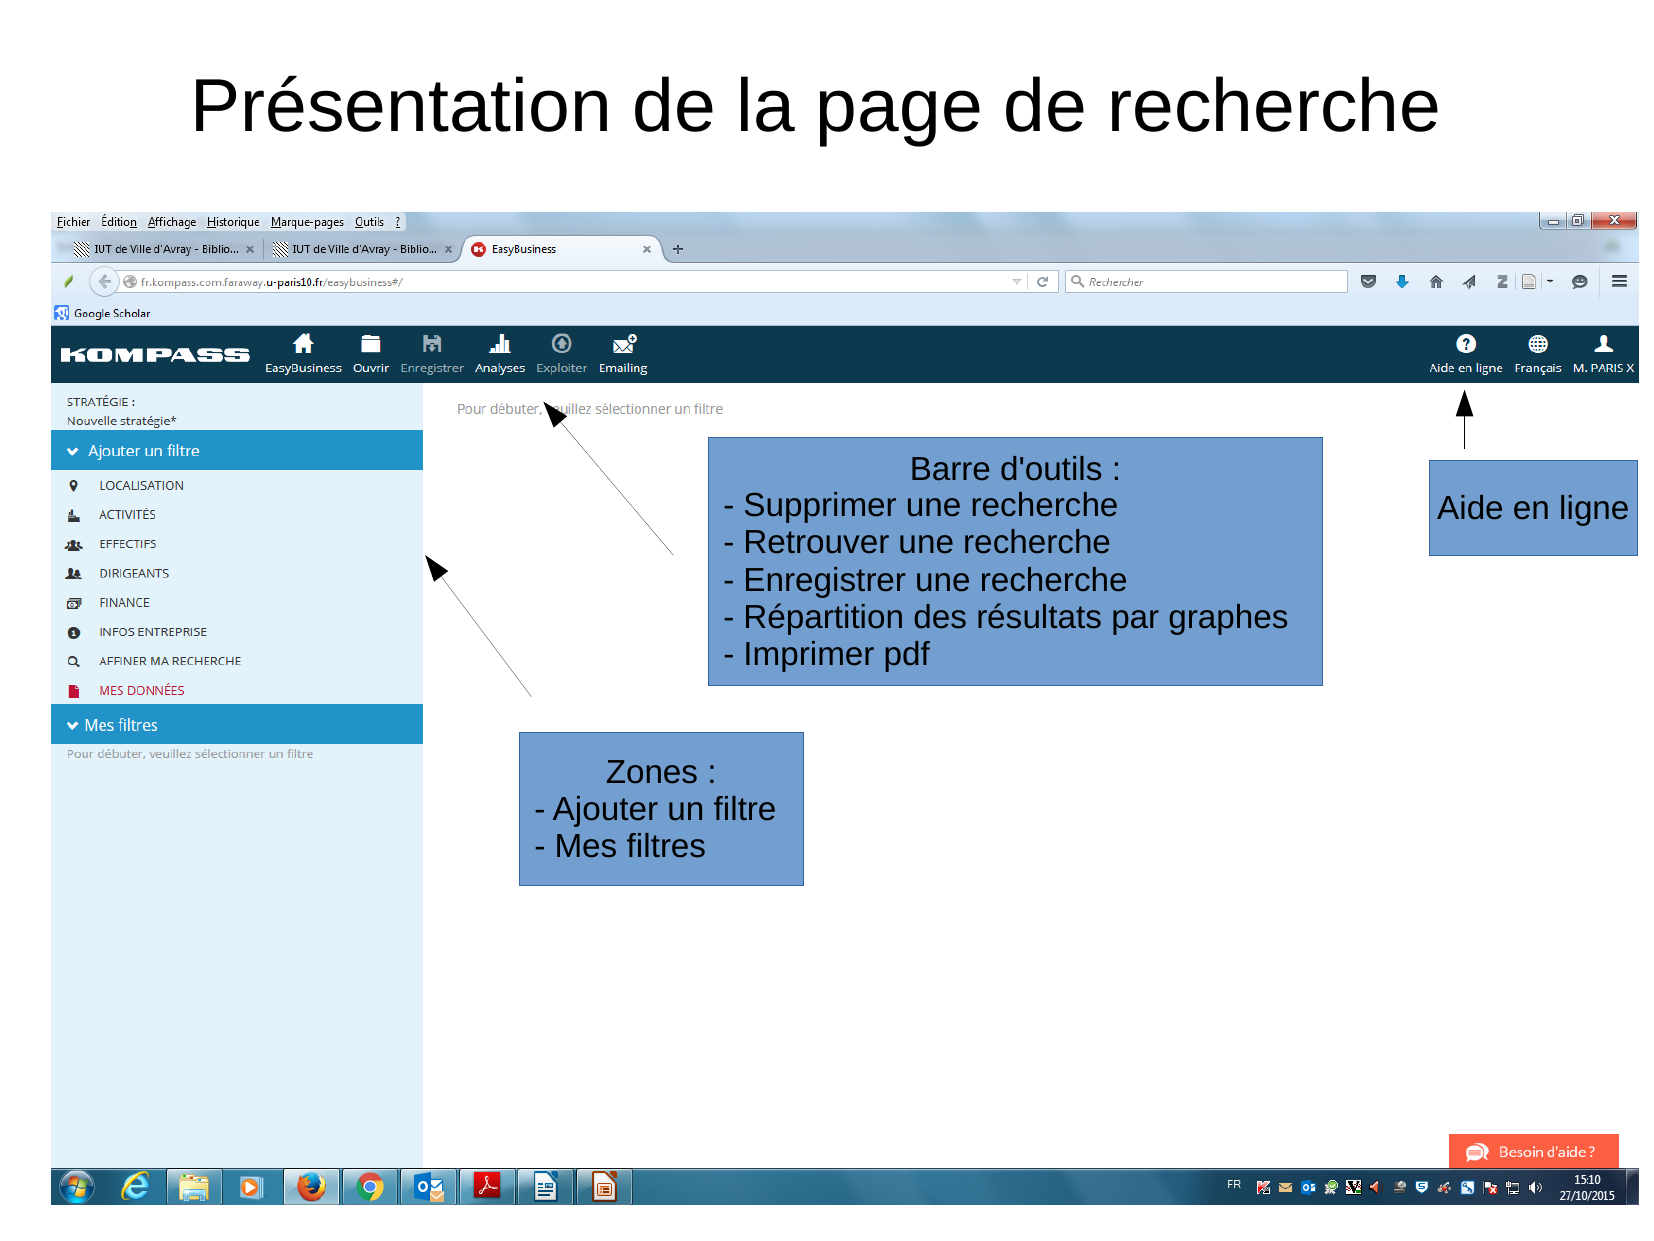

# Présentation de la page de recherche
Barre d'outils :
- Supprimer une recherche
- Retrouver une recherche
- Enregistrer une recherche
- Répartition des résultats par graphes
- Imprimer pdf
Aide en ligne
Zones :
- Ajouter un filtre
- Mes filtres
3